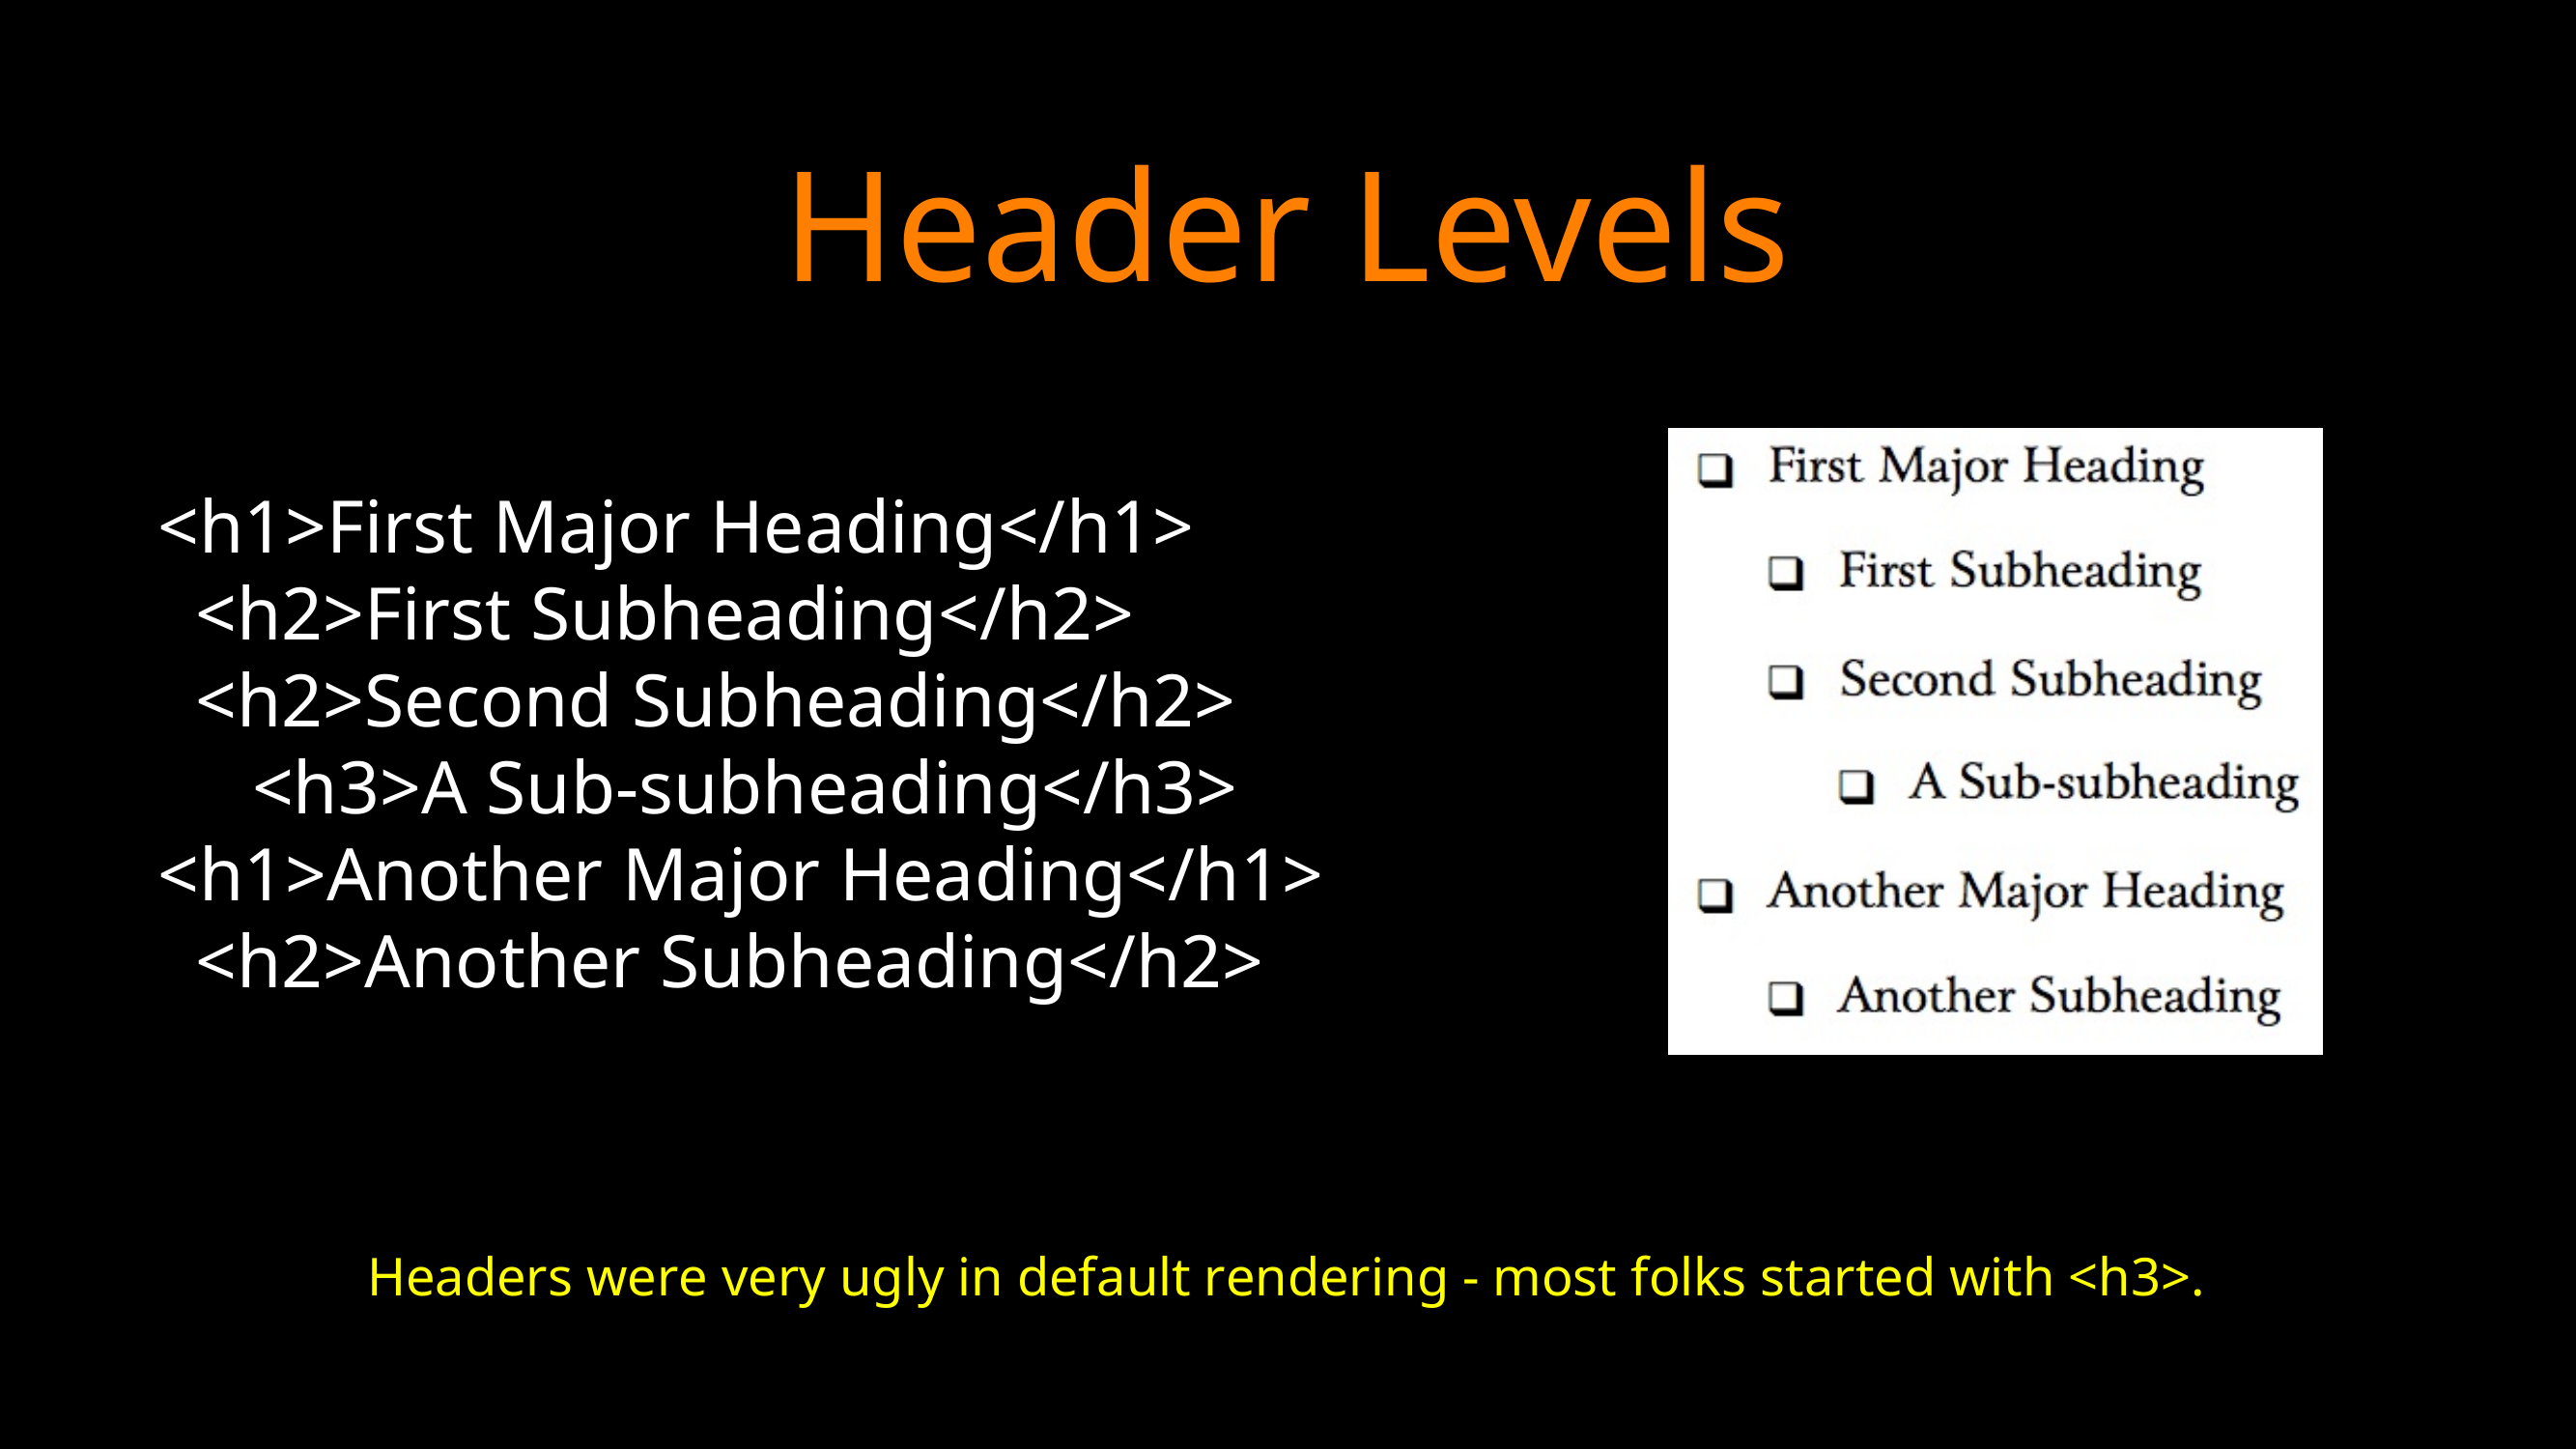

# Header Levels
<h1>First Major Heading</h1>
 <h2>First Subheading</h2>
 <h2>Second Subheading</h2>
 <h3>A Sub-subheading</h3>
<h1>Another Major Heading</h1>
 <h2>Another Subheading</h2>
Headers were very ugly in default rendering - most folks started with <h3>.